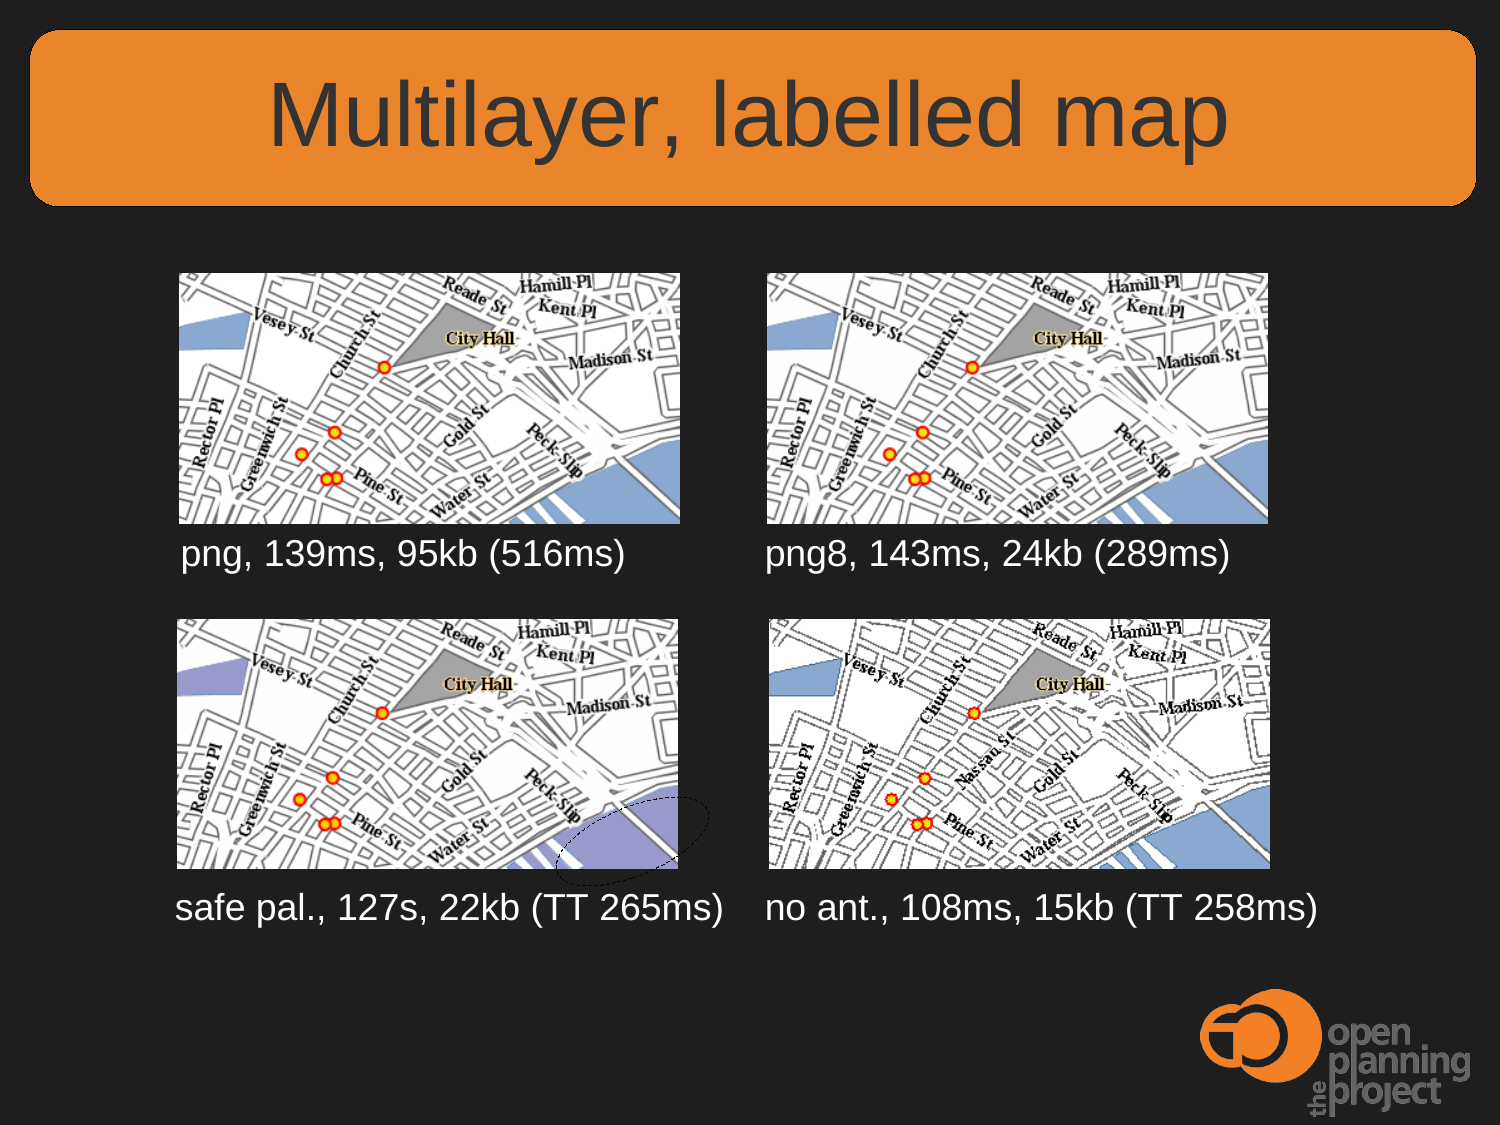

# Multilayer, labelled map
png, 139ms, 95kb (516ms)
png8, 143ms, 24kb (289ms)
safe pal., 127s, 22kb (TT 265ms)
no ant., 108ms, 15kb (TT 258ms)